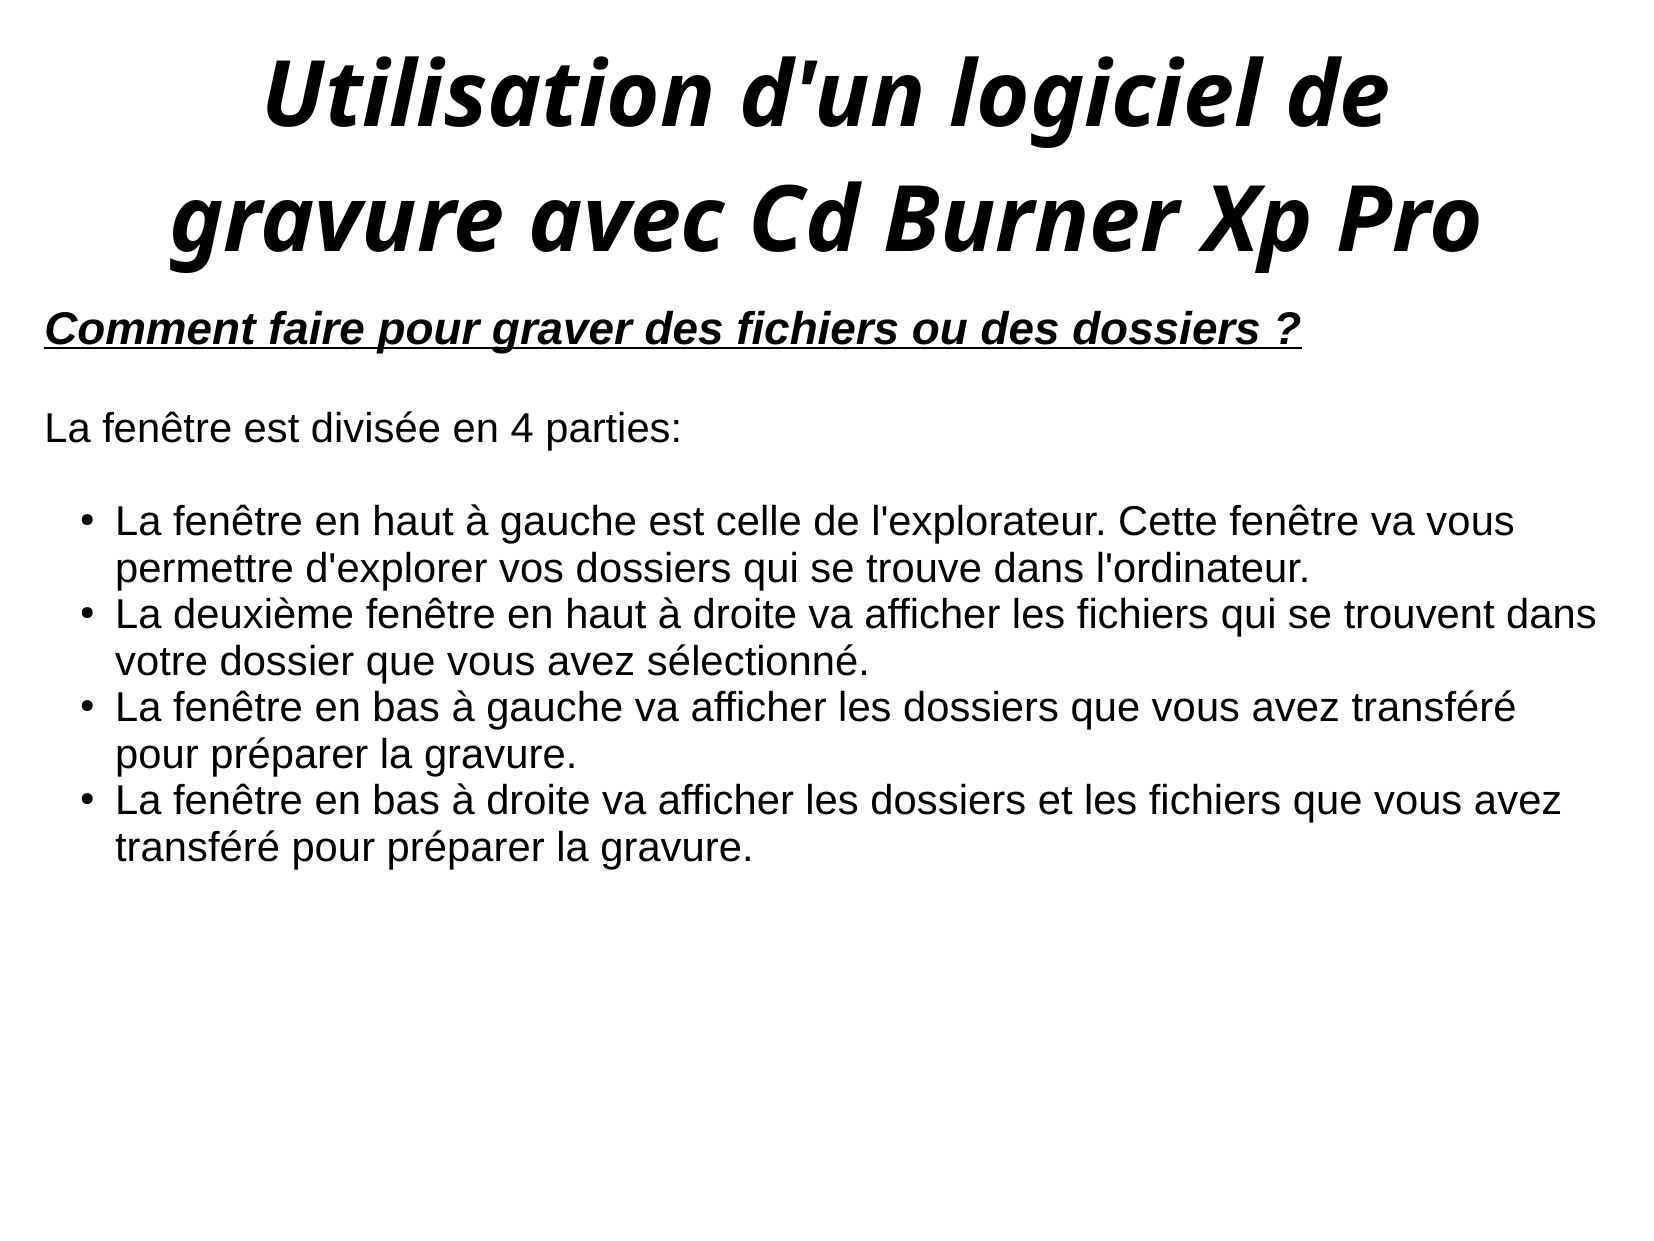

# Utilisation d'un logiciel de gravure avec Cd Burner Xp Pro
Comment faire pour graver des fichiers ou des dossiers ?
La fenêtre est divisée en 4 parties:
La fenêtre en haut à gauche est celle de l'explorateur. Cette fenêtre va vous permettre d'explorer vos dossiers qui se trouve dans l'ordinateur.
La deuxième fenêtre en haut à droite va afficher les fichiers qui se trouvent dans votre dossier que vous avez sélectionné.
La fenêtre en bas à gauche va afficher les dossiers que vous avez transféré pour préparer la gravure.
La fenêtre en bas à droite va afficher les dossiers et les fichiers que vous avez transféré pour préparer la gravure.